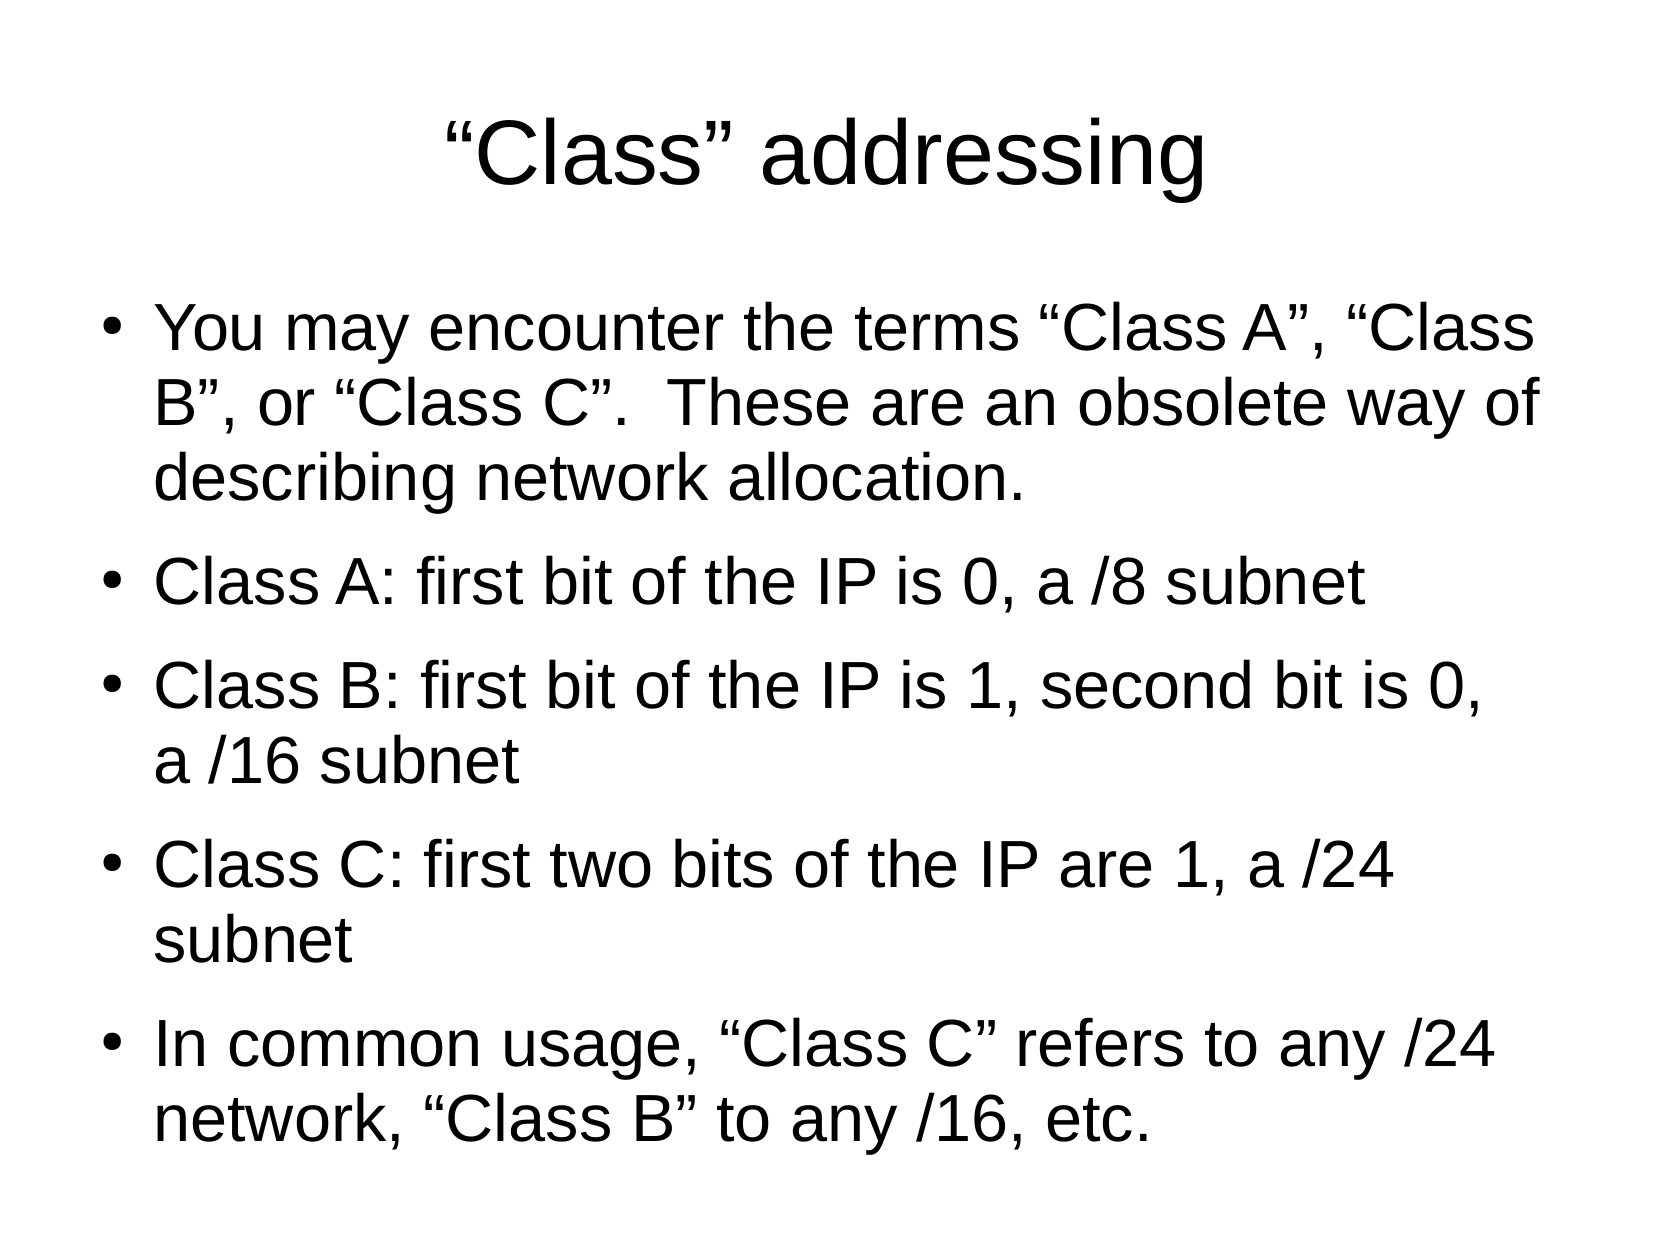

# “Class” addressing
You may encounter the terms “Class A”, “Class B”, or “Class C”. These are an obsolete way of describing network allocation.
Class A: first bit of the IP is 0, a /8 subnet
Class B: first bit of the IP is 1, second bit is 0, a /16 subnet
Class C: first two bits of the IP are 1, a /24 subnet
In common usage, “Class C” refers to any /24 network, “Class B” to any /16, etc.